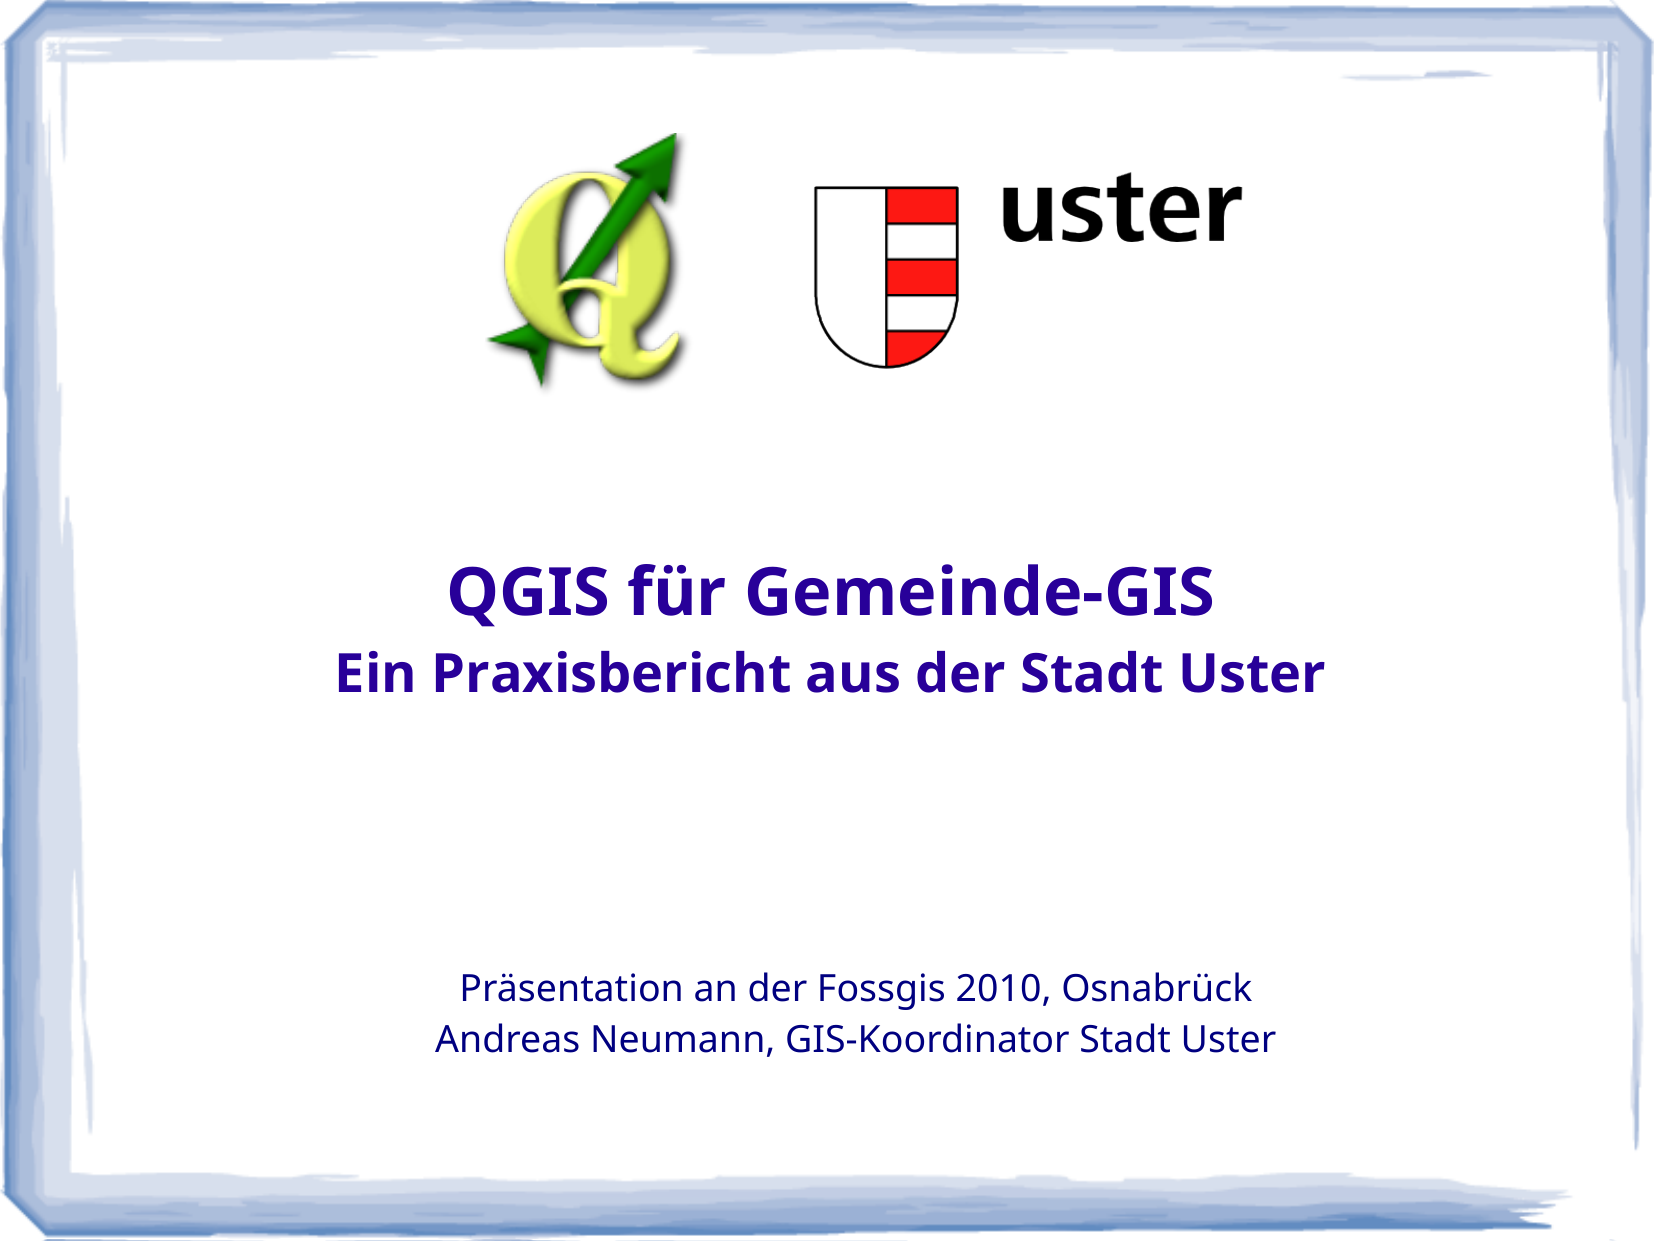

# QGIS für Gemeinde-GIS
Ein Praxisbericht aus der Stadt Uster
Präsentation an der Fossgis 2010, Osnabrück
Andreas Neumann, GIS-Koordinator Stadt Uster